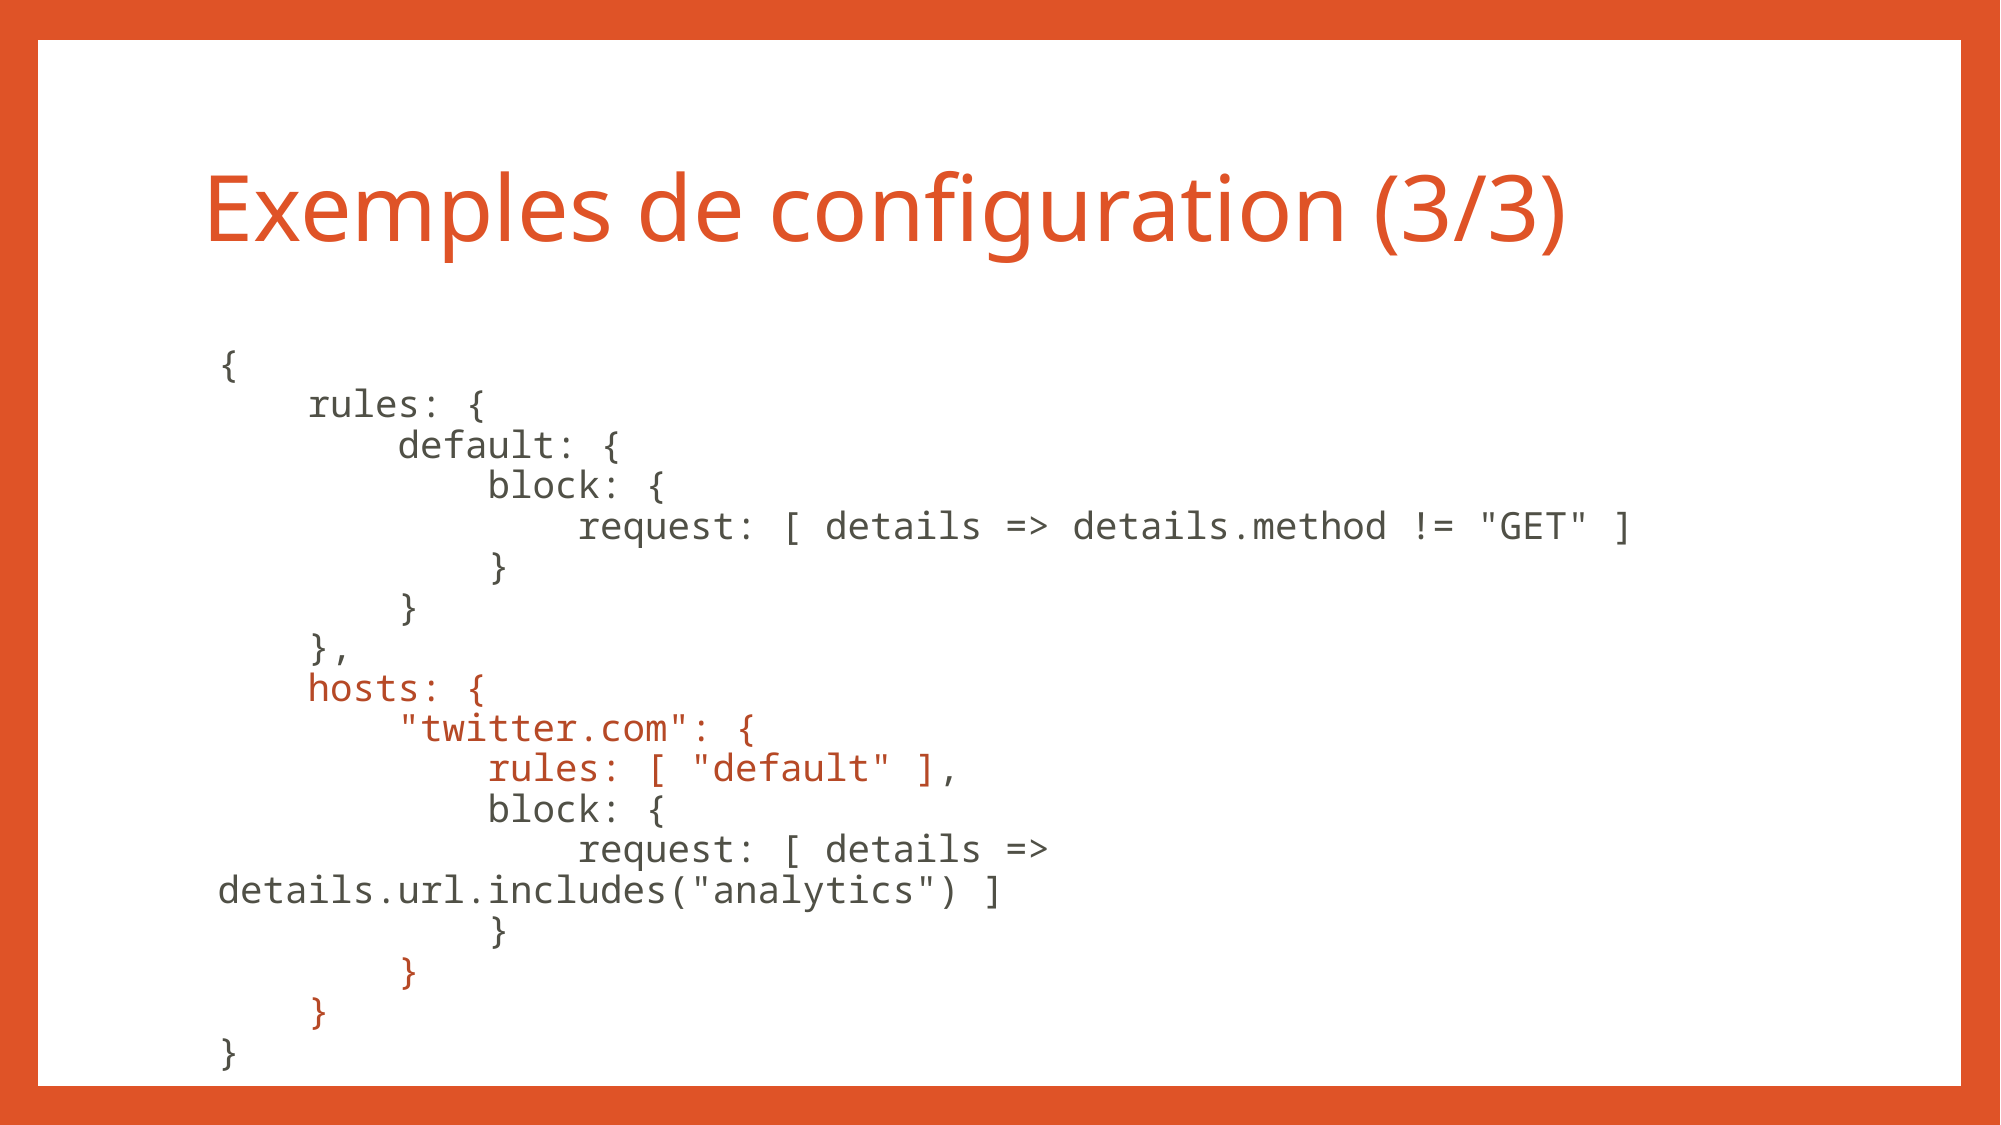

# Exemples de configuration (3/3)
{
 rules: {
 default: {
 block: {
 request: [ details => details.method != "GET" ]
 }
 }
 },
 hosts: {
 "twitter.com": {
 rules: [ "default" ],
 block: {
 request: [ details => details.url.includes("analytics") ]
 }
 }
 }
}